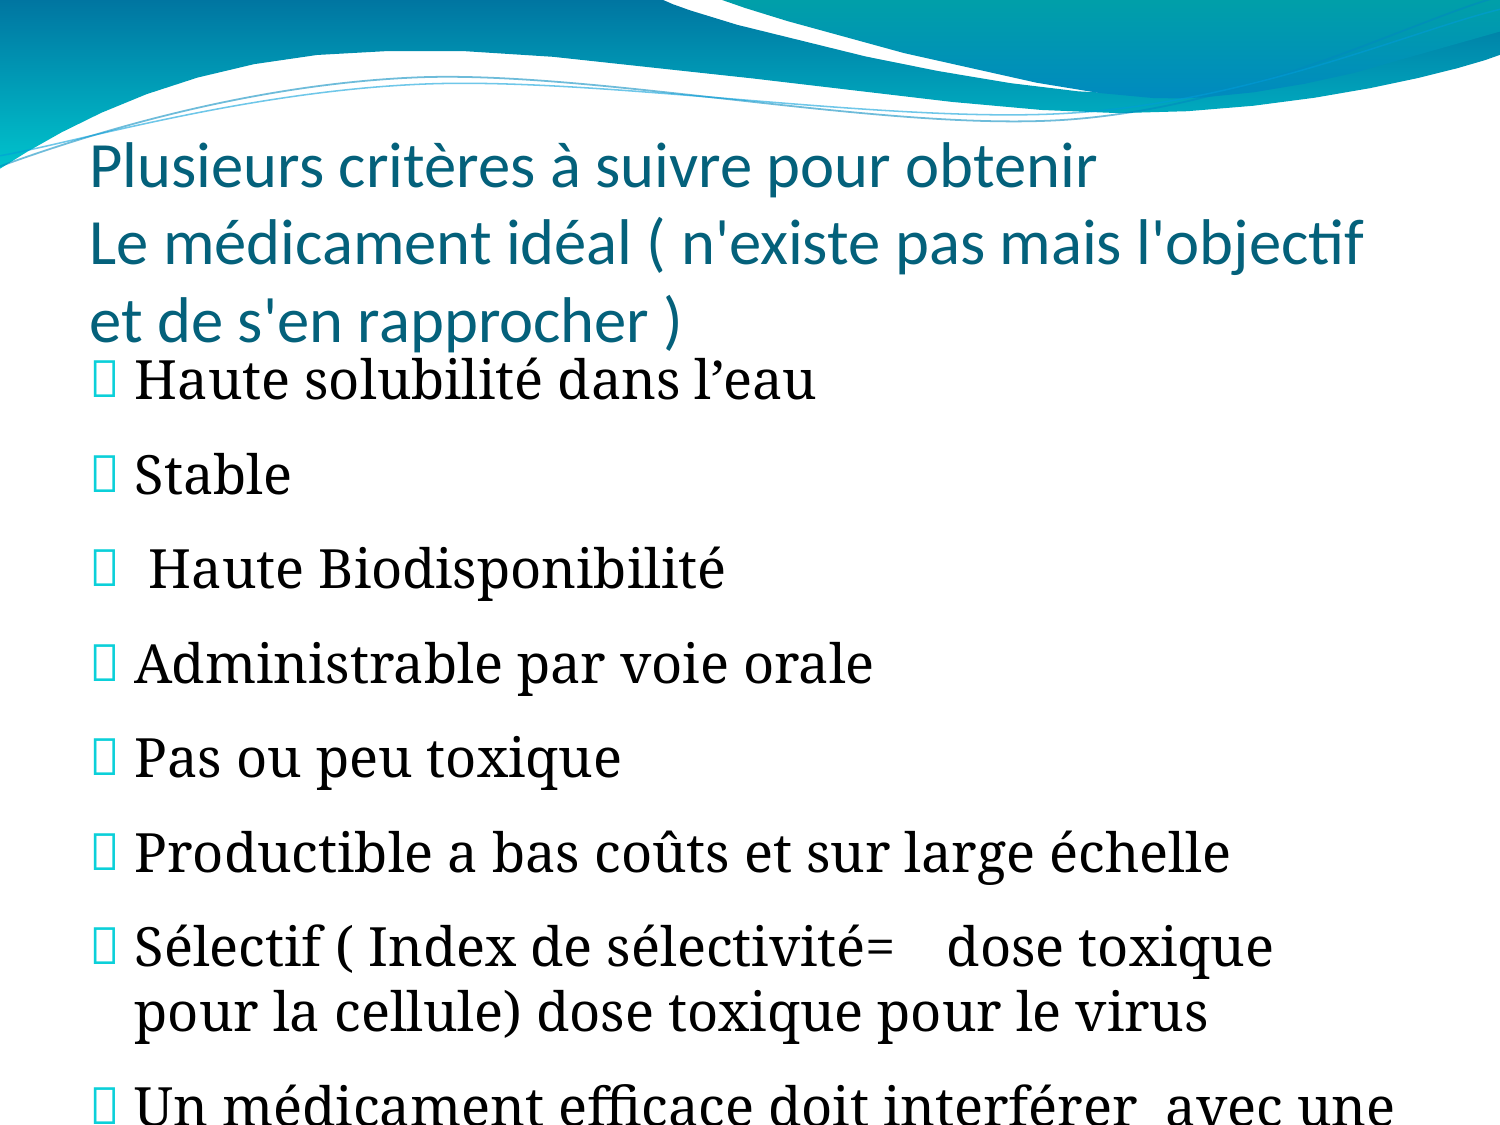

# Plusieurs critères à suivre pour obtenir Le médicament idéal ( n'existe pas mais l'objectif et de s'en rapprocher )
Haute solubilité dans l’eau
Stable
 Haute Biodisponibilité
Administrable par voie orale
Pas ou peu toxique
Productible a bas coûts et sur large échelle
Sélectif ( Index de sélectivité=	dose toxique pour la cellule) dose toxique pour le virus
Un médicament efficace doit interférer avec une fonction spécifique du virus ou avec les fonctions cellulaires nécessaires à la réplication virale (NB: le médicament doit détruire seulement les cellules infectées et ne pas être nocif à l'organisme)